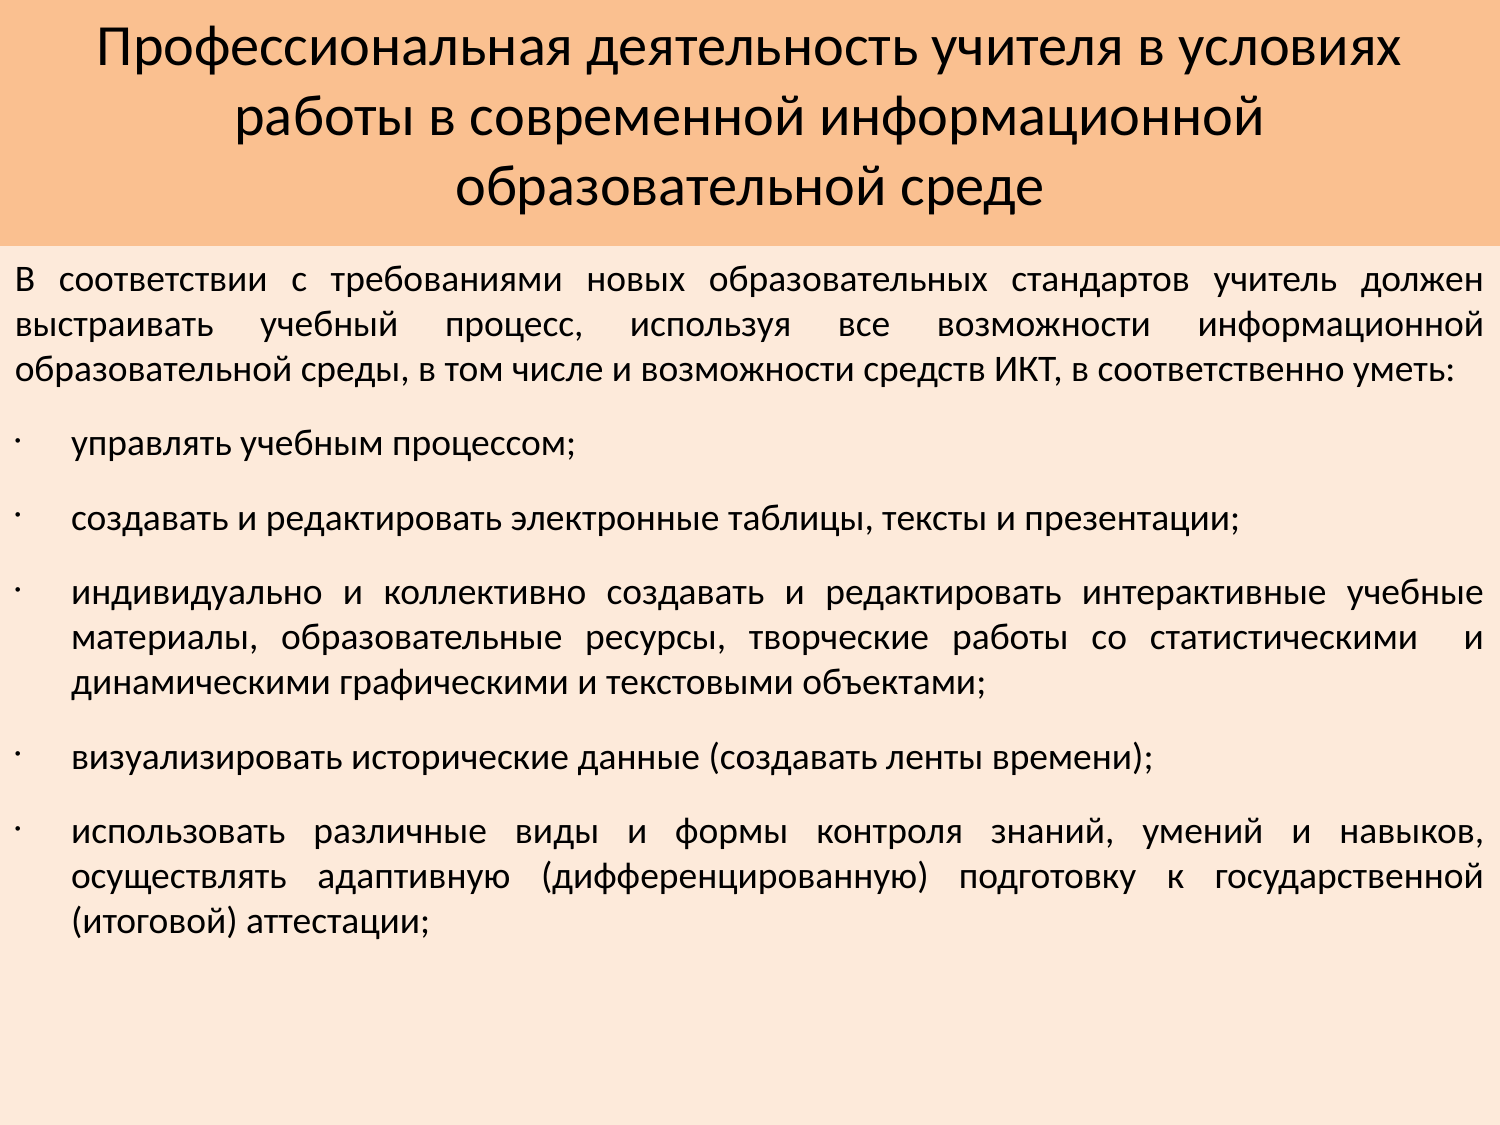

# Профессиональная деятельность учителя в условиях работы в современной информационной образовательной среде
В соответствии с требованиями новых образовательных стандартов учитель должен выстраивать учебный процесс, используя все возможности информационной образовательной среды, в том числе и возможности средств ИКТ, в соответственно уметь:
управлять учебным процессом;
создавать и редактировать электронные таблицы, тексты и презентации;
индивидуально и коллективно создавать и редактировать интерактивные учебные материалы, образовательные ресурсы, творческие работы со статистическими и динамическими графическими и текстовыми объектами;
визуализировать исторические данные (создавать ленты времени);
использовать различные виды и формы контроля знаний, умений и навыков, осуществлять адаптивную (дифференцированную) подготовку к государственной (итоговой) аттестации;